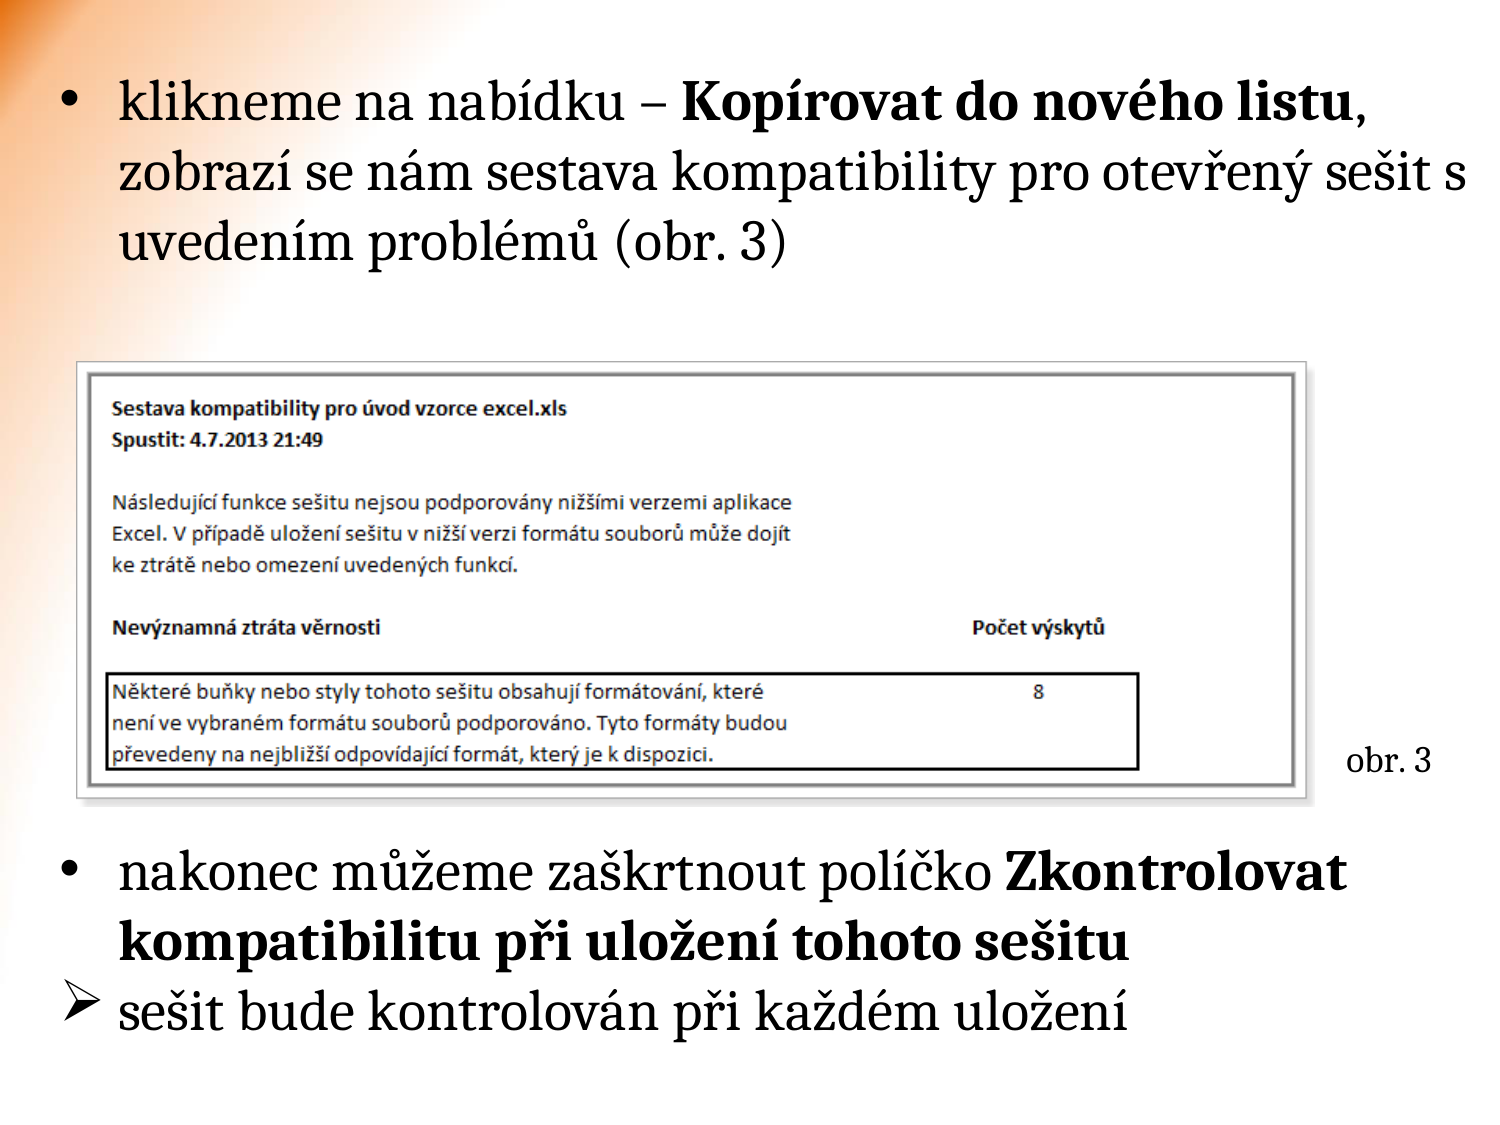

klikneme na nabídku – Kopírovat do nového listu, zobrazí se nám sestava kompatibility pro otevřený sešit s uvedením problémů (obr. 3)
nakonec můžeme zaškrtnout políčko Zkontrolovat kompatibilitu při uložení tohoto sešitu
sešit bude kontrolován při každém uložení
obr. 3